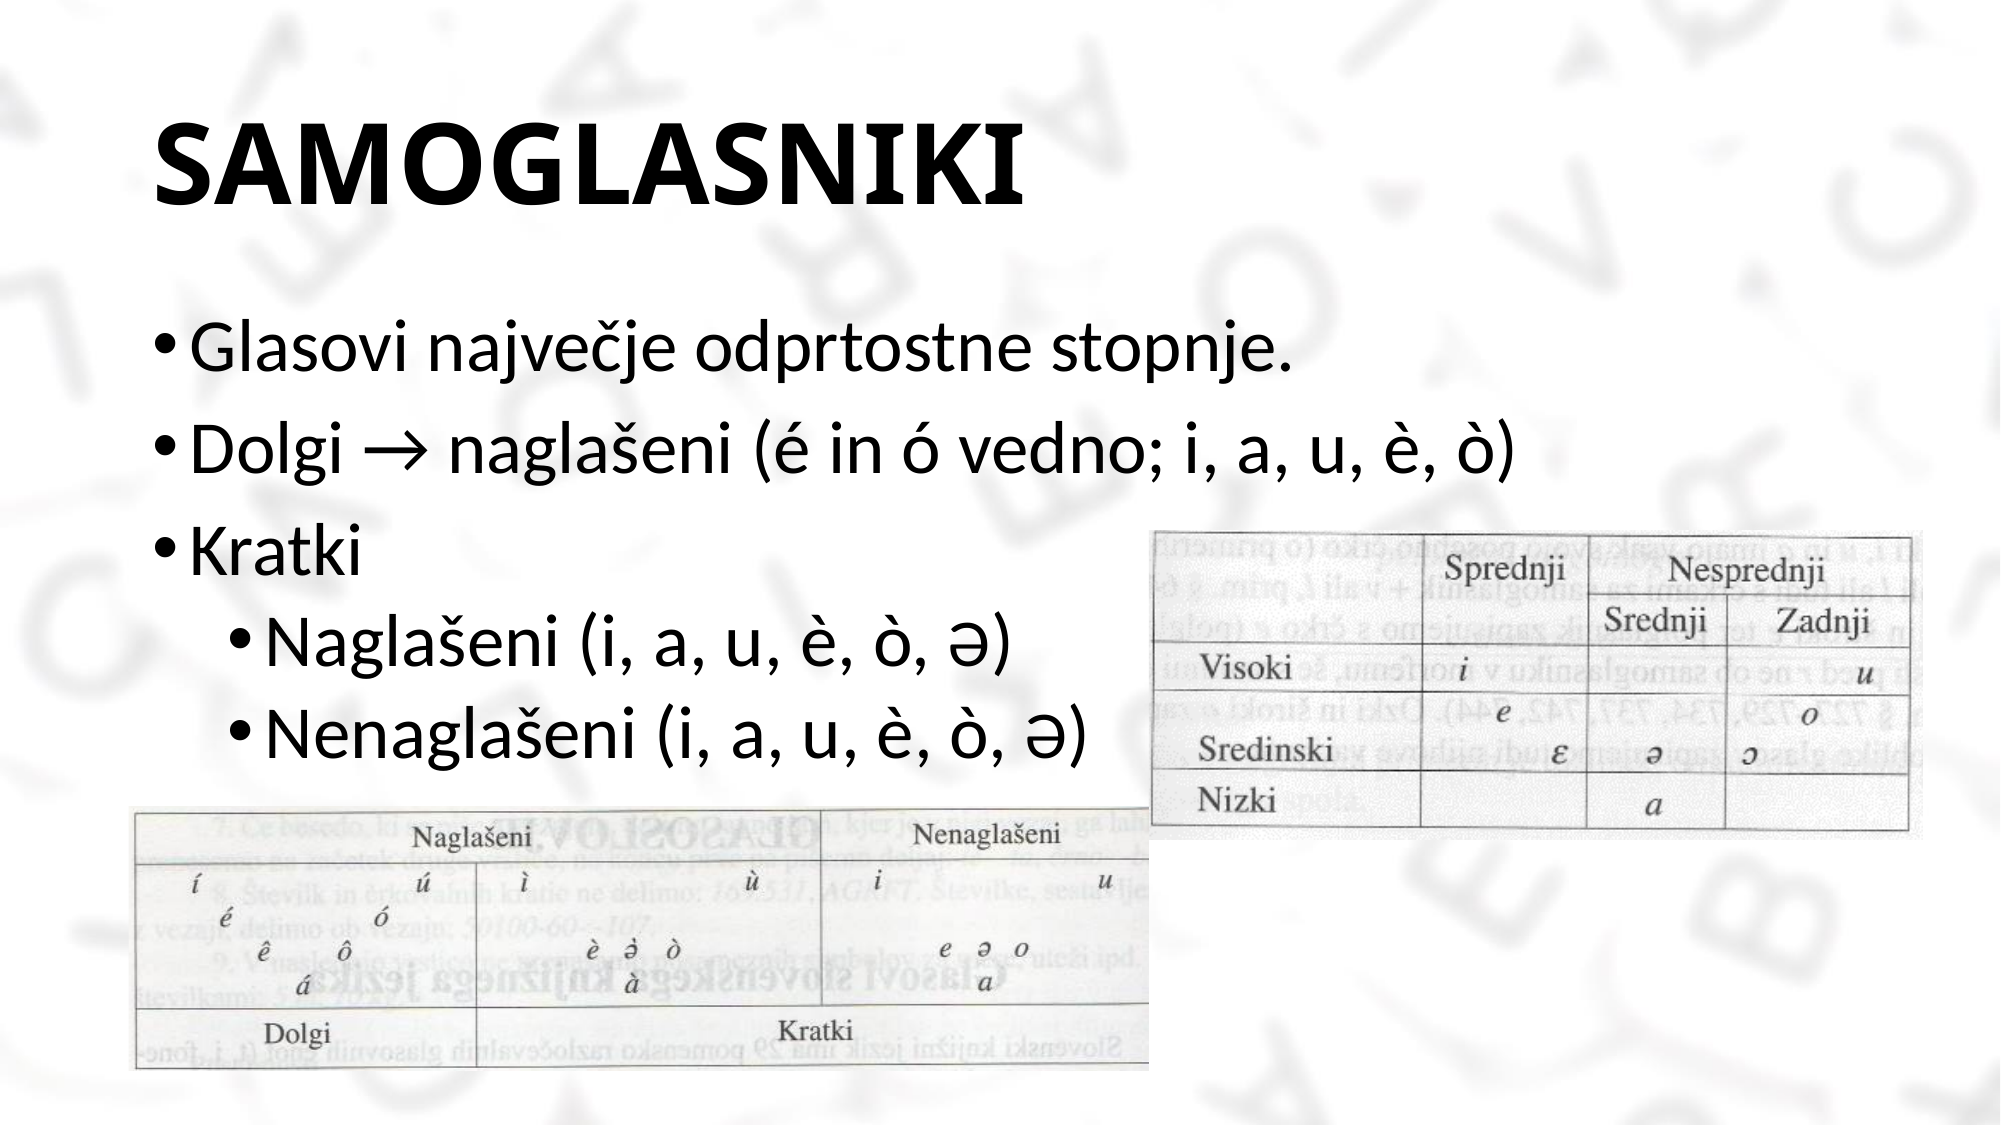

# SAMOGLASNIKI
Glasovi največje odprtostne stopnje.
Dolgi → naglašeni (é in ó vedno; i, a, u, è, ò)
Kratki
Naglašeni (i, a, u, è, ò, Ə)
Nenaglašeni (i, a, u, è, ò, Ə)